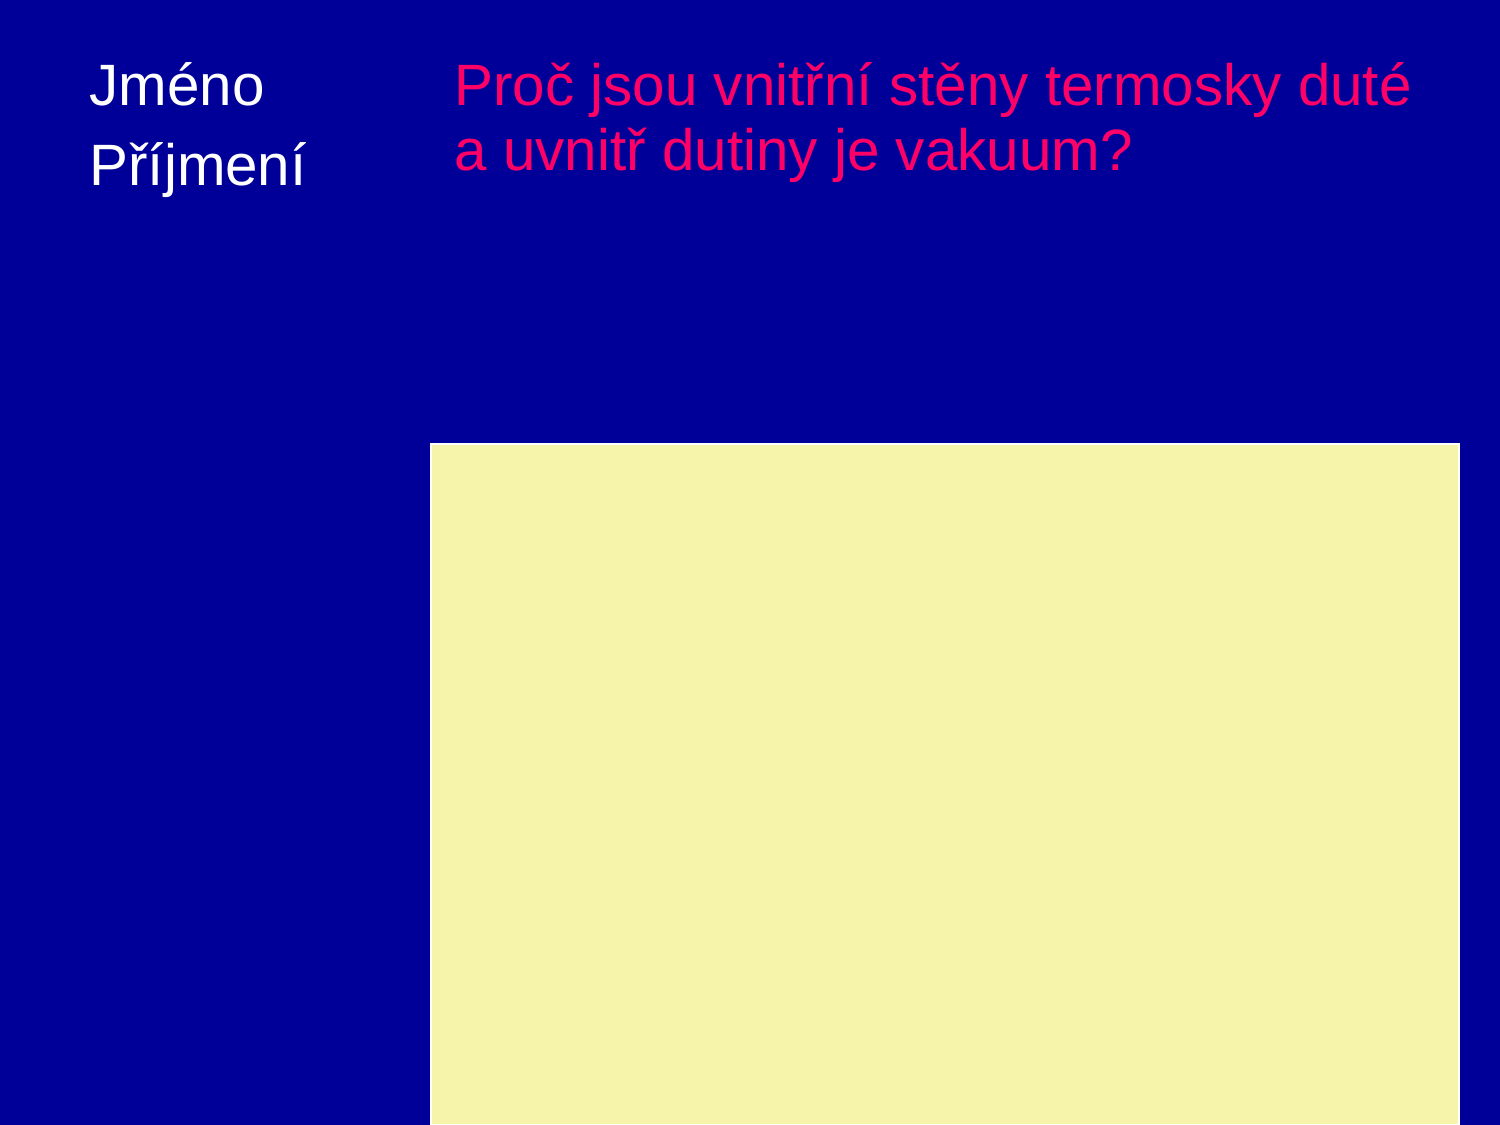

Jméno
Příjmení
Proč jsou vnitřní stěny termosky duté a uvnitř dutiny je vakuum?
Mezi vnitřním a vnějším povrchem termosky
takto nedochází k tepelné výměně vedením.